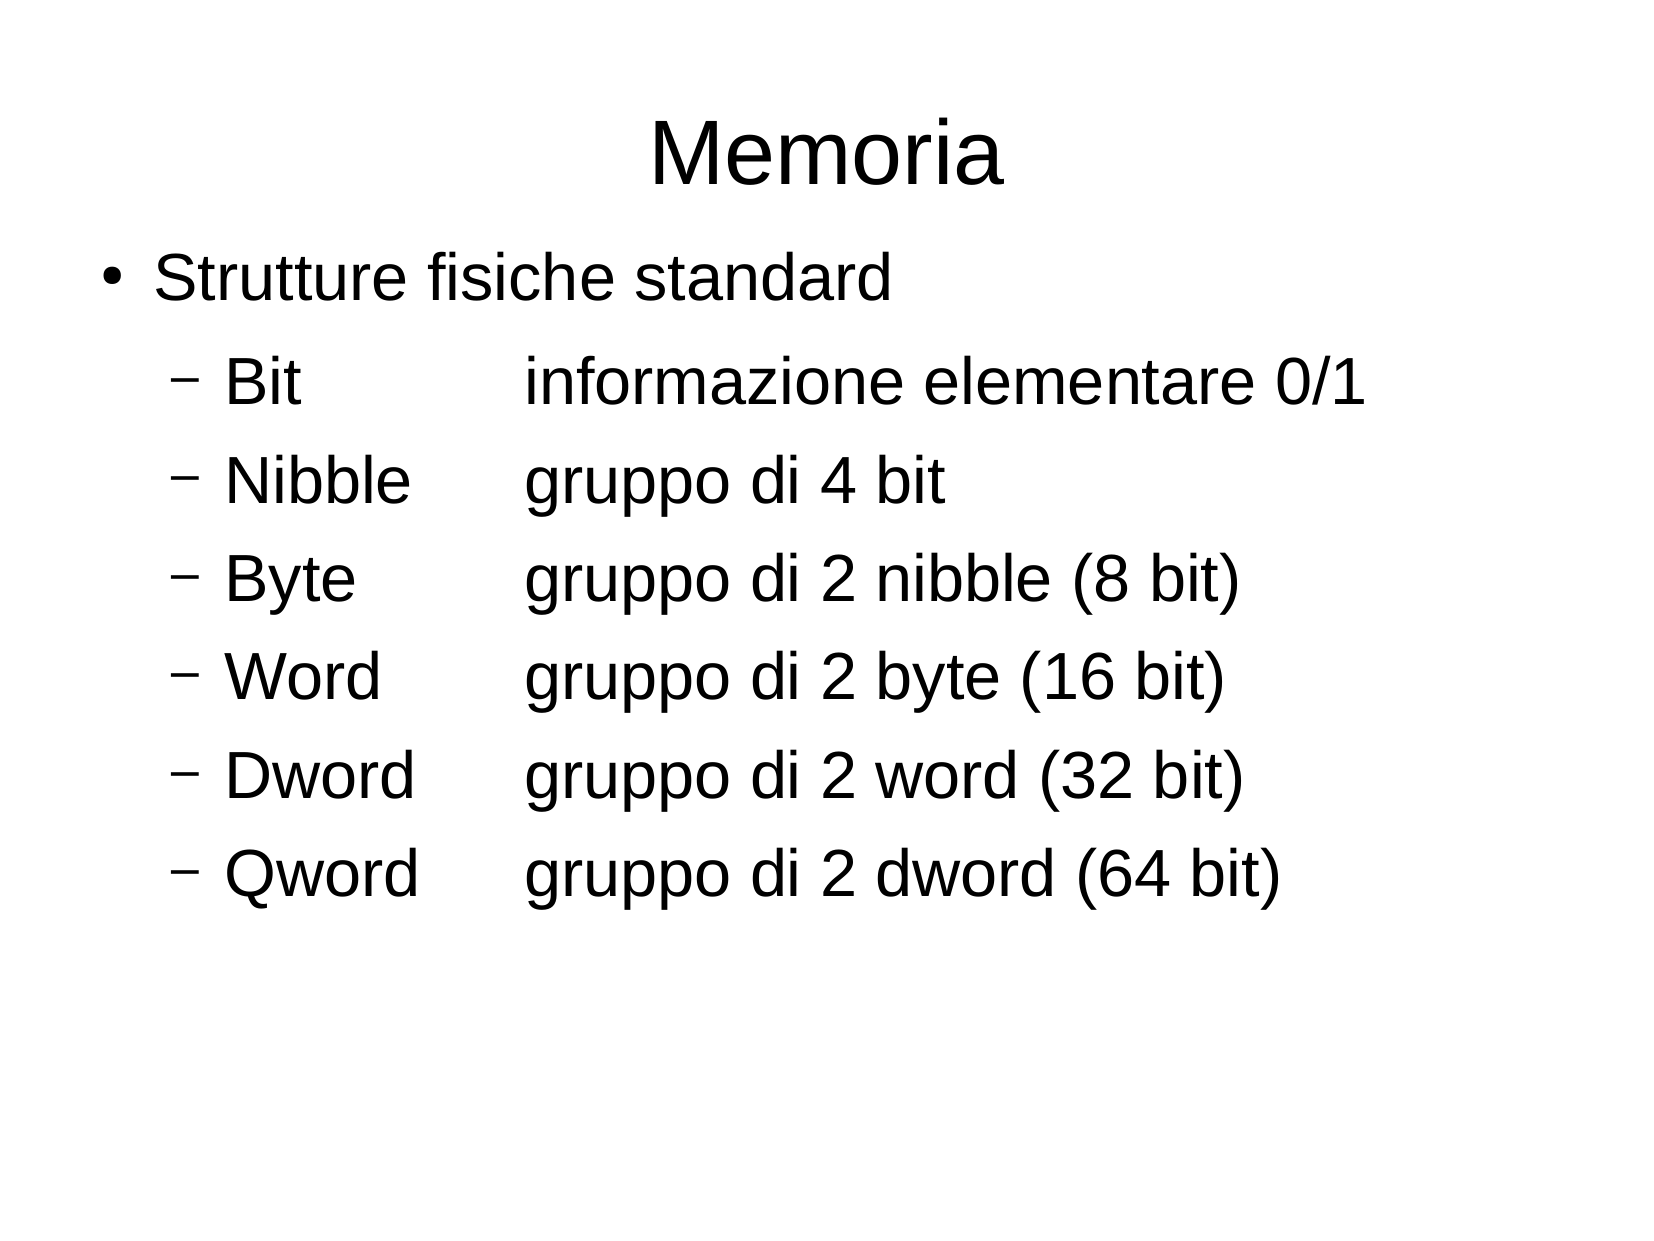

# Memoria
Strutture fisiche standard
Bit			informazione elementare 0/1
Nibble		gruppo di 4 bit
Byte			gruppo di 2 nibble (8 bit)
Word		gruppo di 2 byte (16 bit)
Dword		gruppo di 2 word (32 bit)
Qword		gruppo di 2 dword (64 bit)